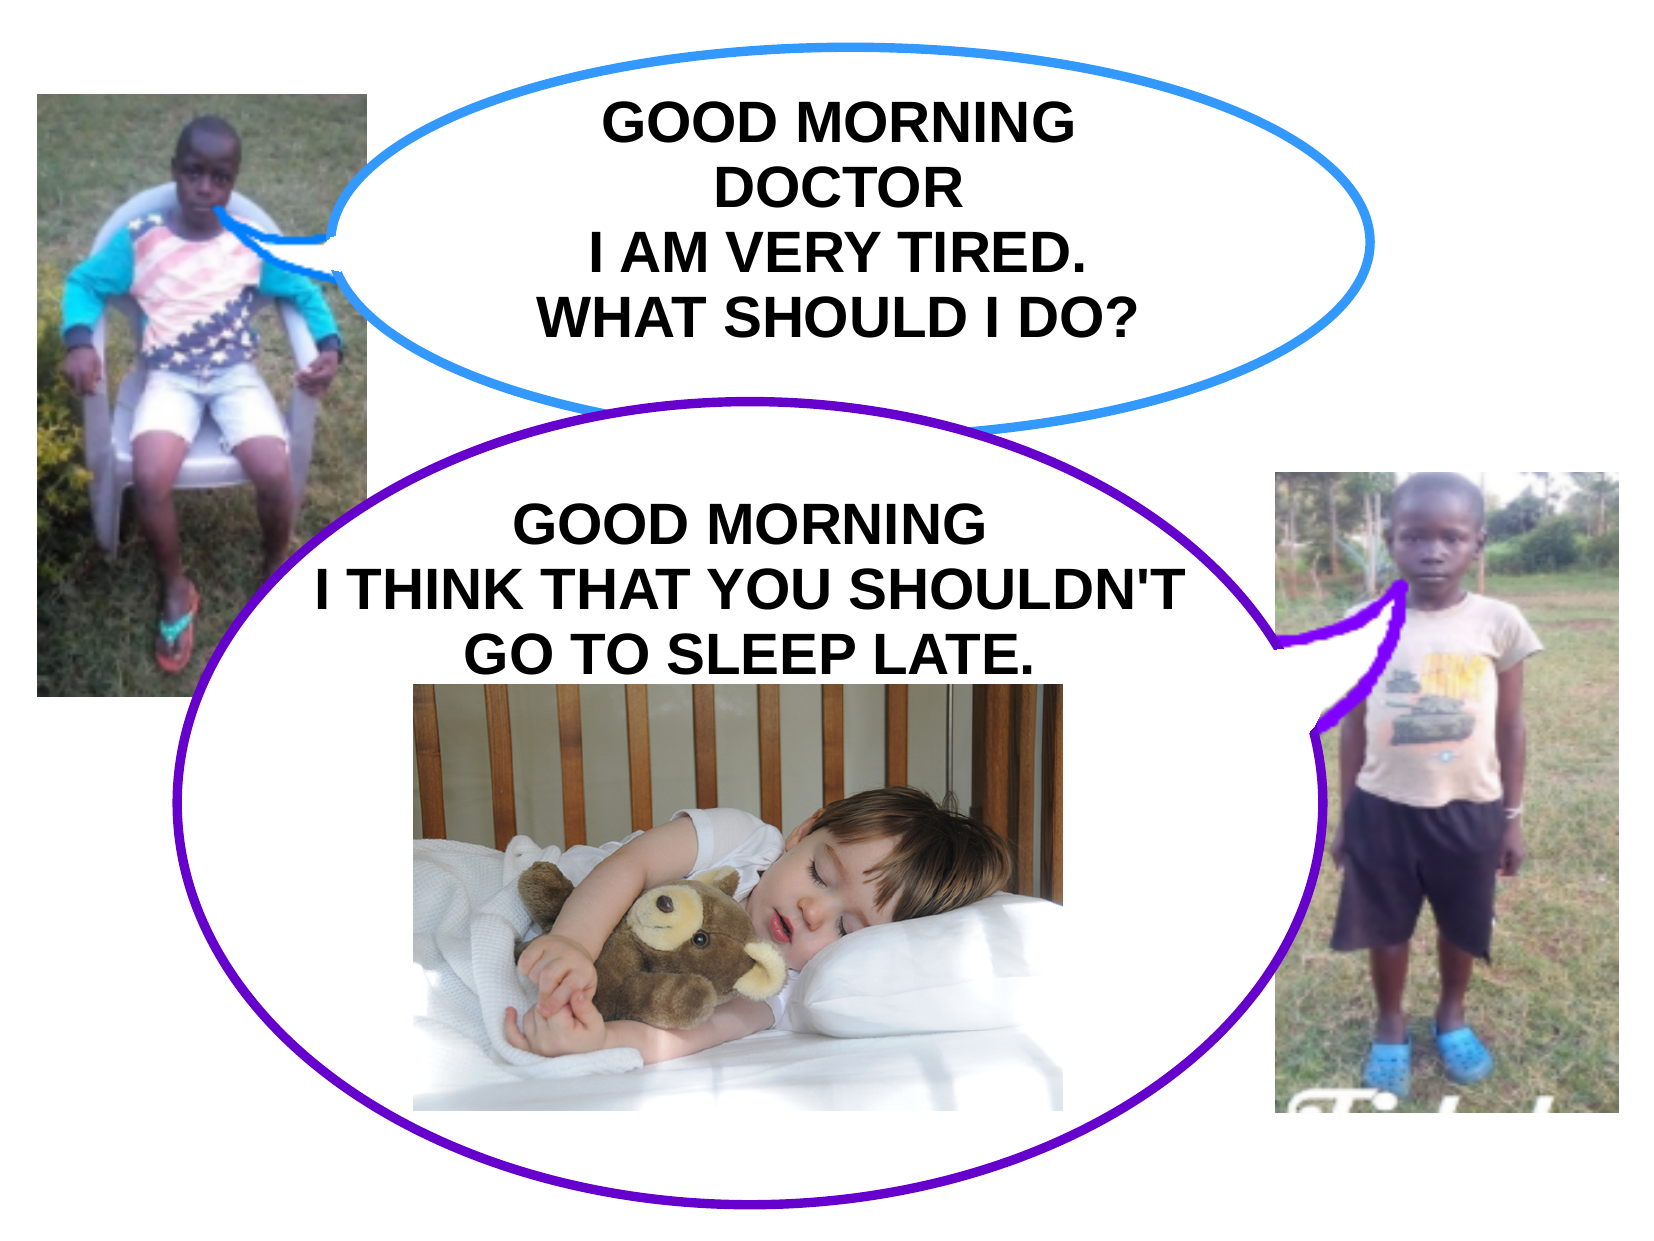

#
GOOD MORNING DOCTOR
I AM VERY TIRED.
WHAT SHOULD I DO?
GOOD MORNING
I THINK THAT YOU SHOULDN'T GO TO SLEEP LATE.